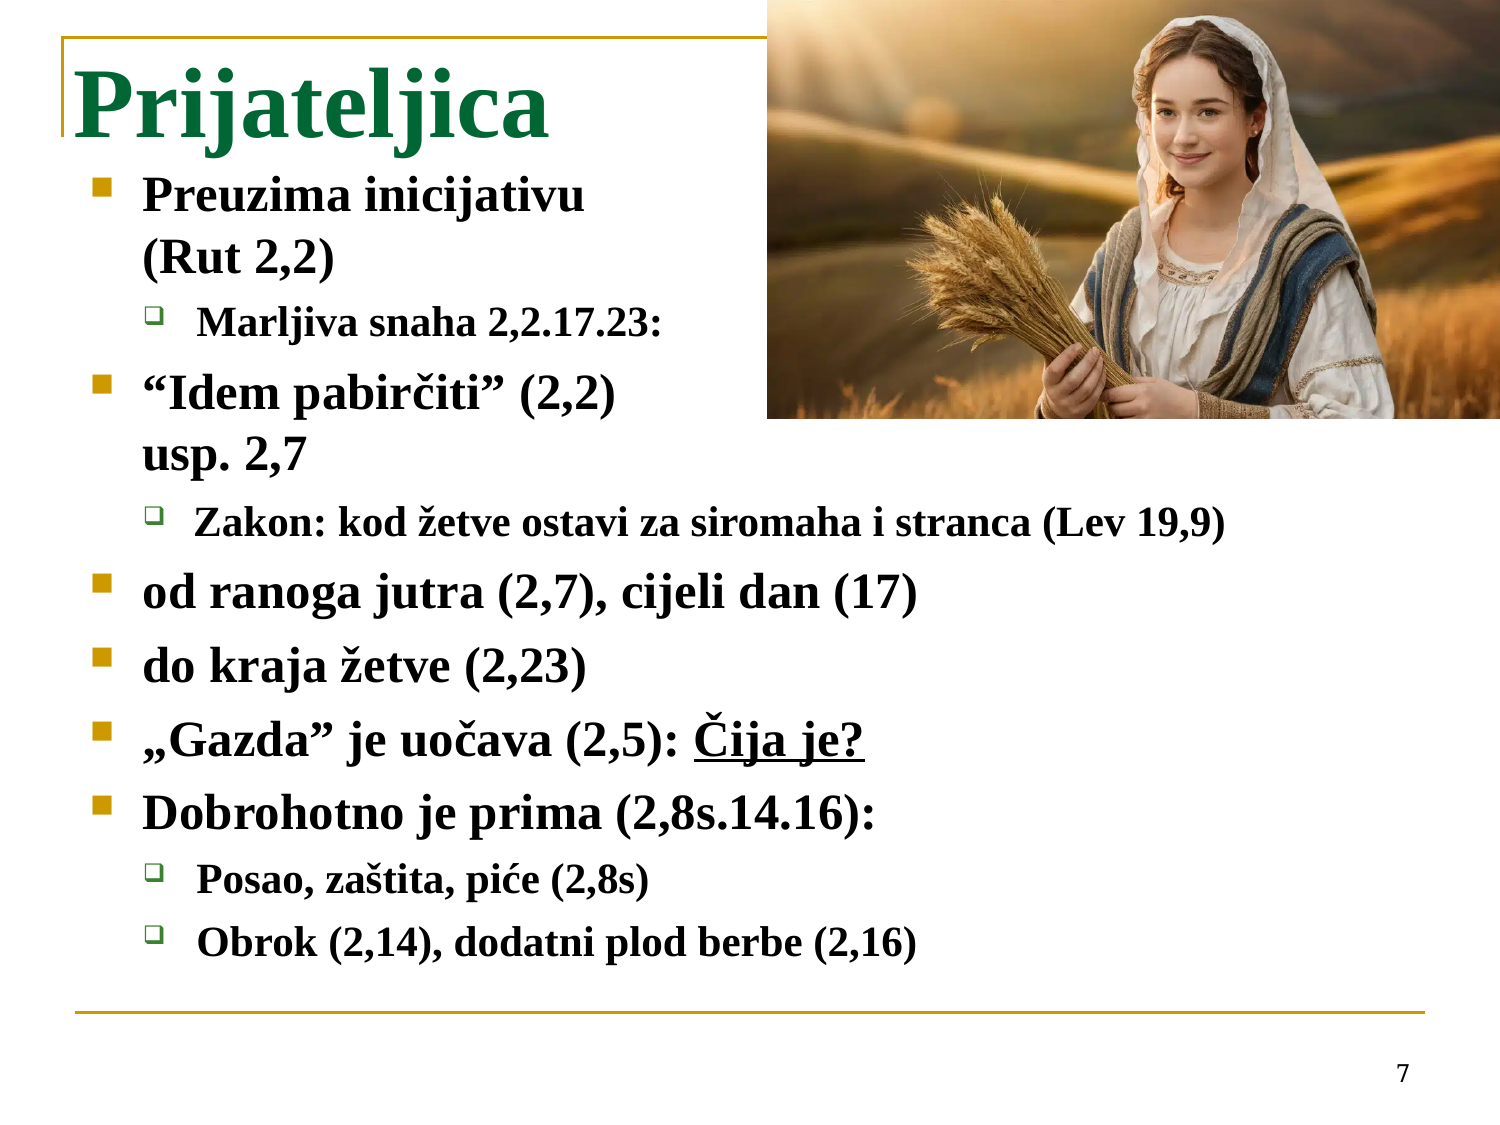

# Prijateljica
Preuzima inicijativu
(Rut 2,2)
Marljiva snaha 2,2.17.23:
“Idem pabirčiti” (2,2)
usp. 2,7
Zakon: kod žetve ostavi za siromaha i stranca (Lev 19,9)
od ranoga jutra (2,7), cijeli dan (17)
do kraja žetve (2,23)
„Gazda” je uočava (2,5): Čija je?
Dobrohotno je prima (2,8s.14.16):
Posao, zaštita, piće (2,8s)
Obrok (2,14), dodatni plod berbe (2,16)
7